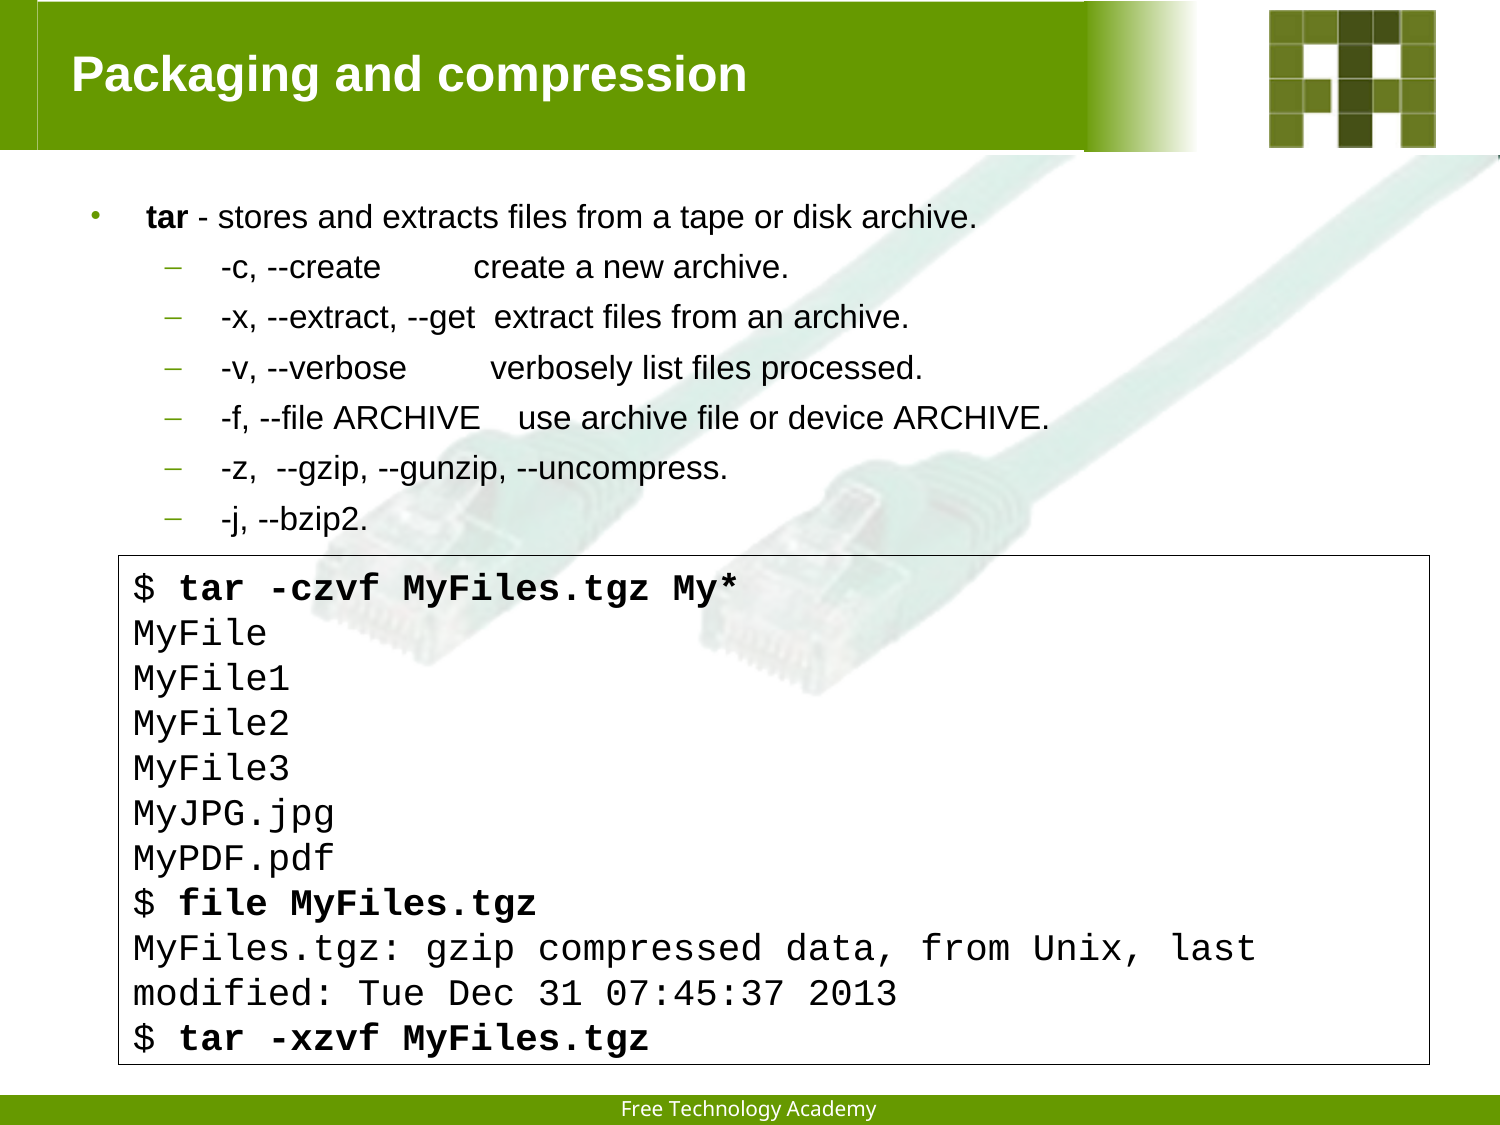

# Packaging and compression
tar - stores and extracts files from a tape or disk archive.
 -c, --create create a new archive.
 -x, --extract, --get extract files from an archive.
 -v, --verbose verbosely list files processed.
 -f, --file ARCHIVE use archive file or device ARCHIVE.
 -z, --gzip, --gunzip, --uncompress.
 -j, --bzip2.
$ tar -czvf MyFiles.tgz My*
MyFile
MyFile1
MyFile2
MyFile3
MyJPG.jpg
MyPDF.pdf
$ file MyFiles.tgz
MyFiles.tgz: gzip compressed data, from Unix, last modified: Tue Dec 31 07:45:37 2013
$ tar -xzvf MyFiles.tgz